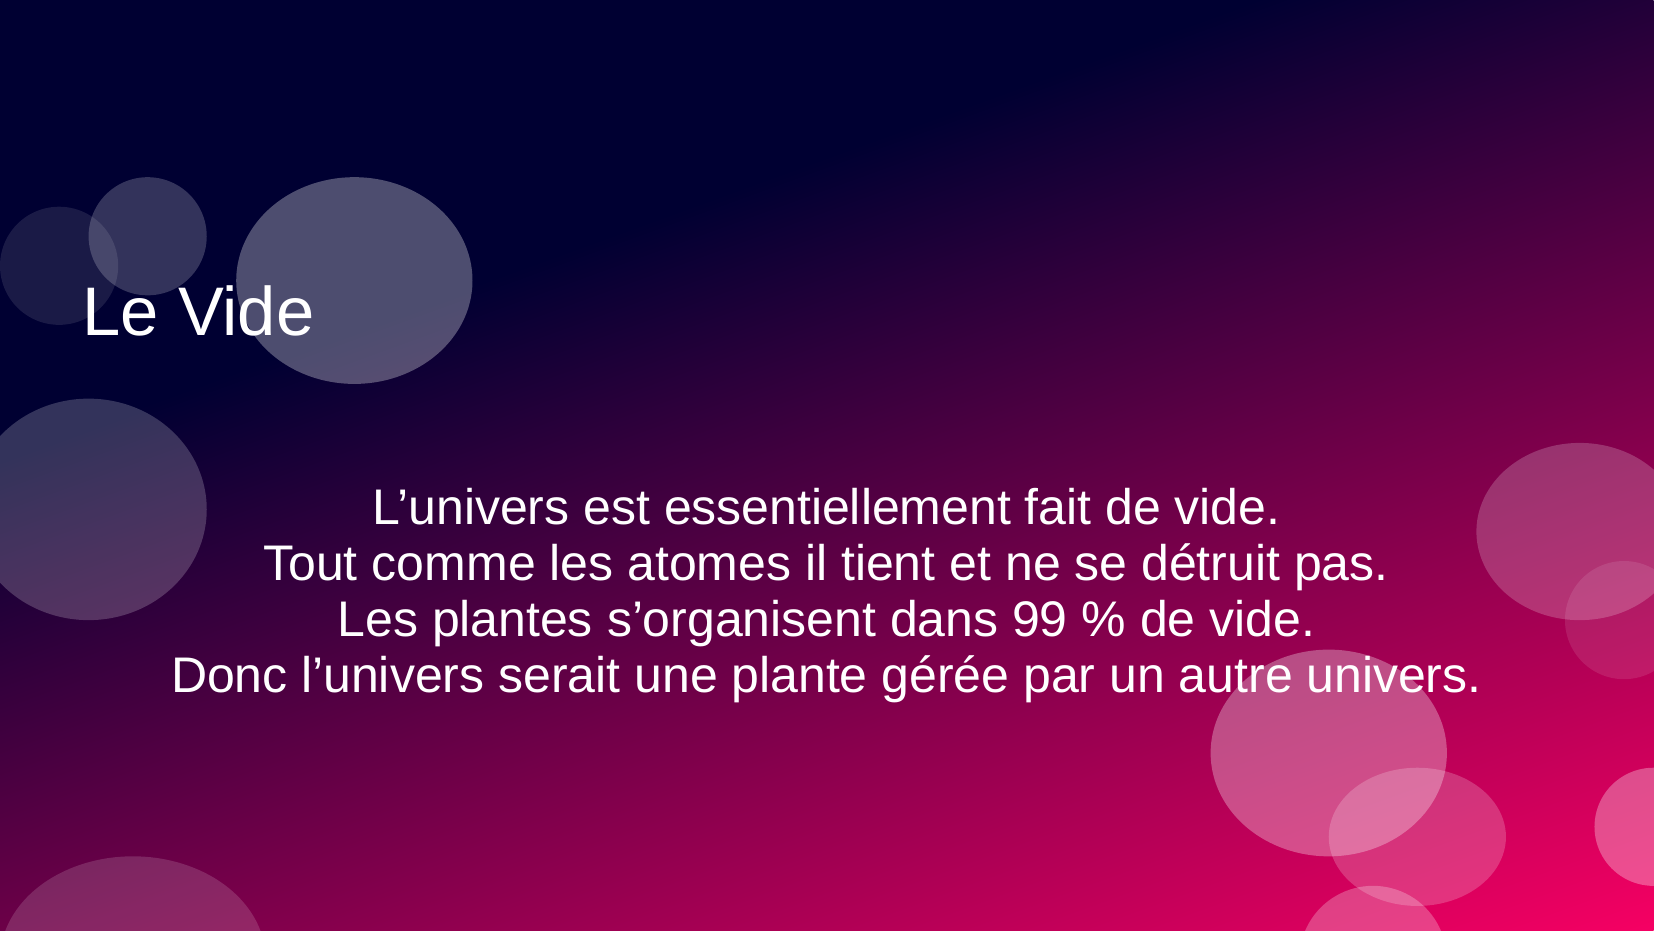

# Le Vide
L’univers est essentiellement fait de vide.
Tout comme les atomes il tient et ne se détruit pas.
Les plantes s’organisent dans 99 % de vide.
Donc l’univers serait une plante gérée par un autre univers.